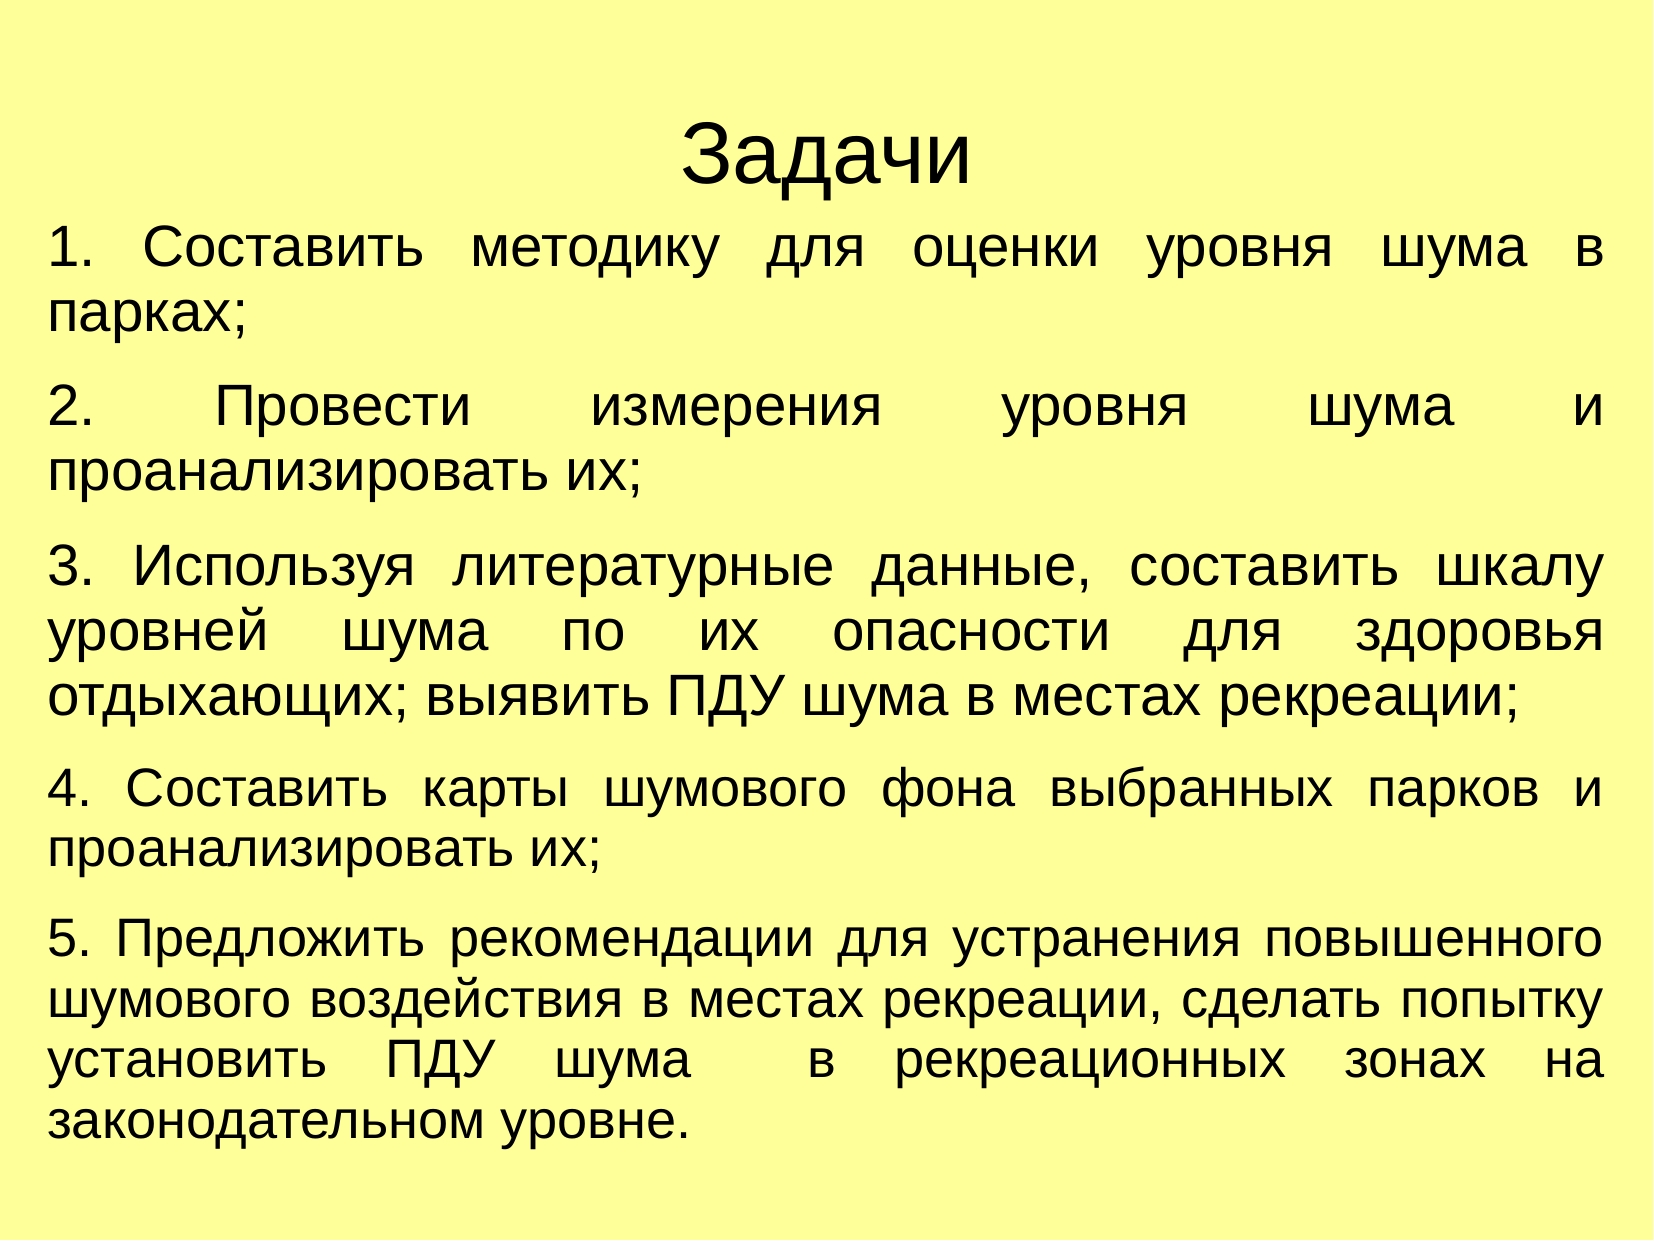

# Задачи
1. Составить методику для оценки уровня шума в парках;
2. Провести измерения уровня шума и проанализировать их;
3. Используя литературные данные, составить шкалу уровней шума по их опасности для здоровья отдыхающих; выявить ПДУ шума в местах рекреации;
4. Составить карты шумового фона выбранных парков и проанализировать их;
5. Предложить рекомендации для устранения повышенного шумового воздействия в местах рекреации, сделать попытку установить ПДУ шума в рекреационных зонах на законодательном уровне.